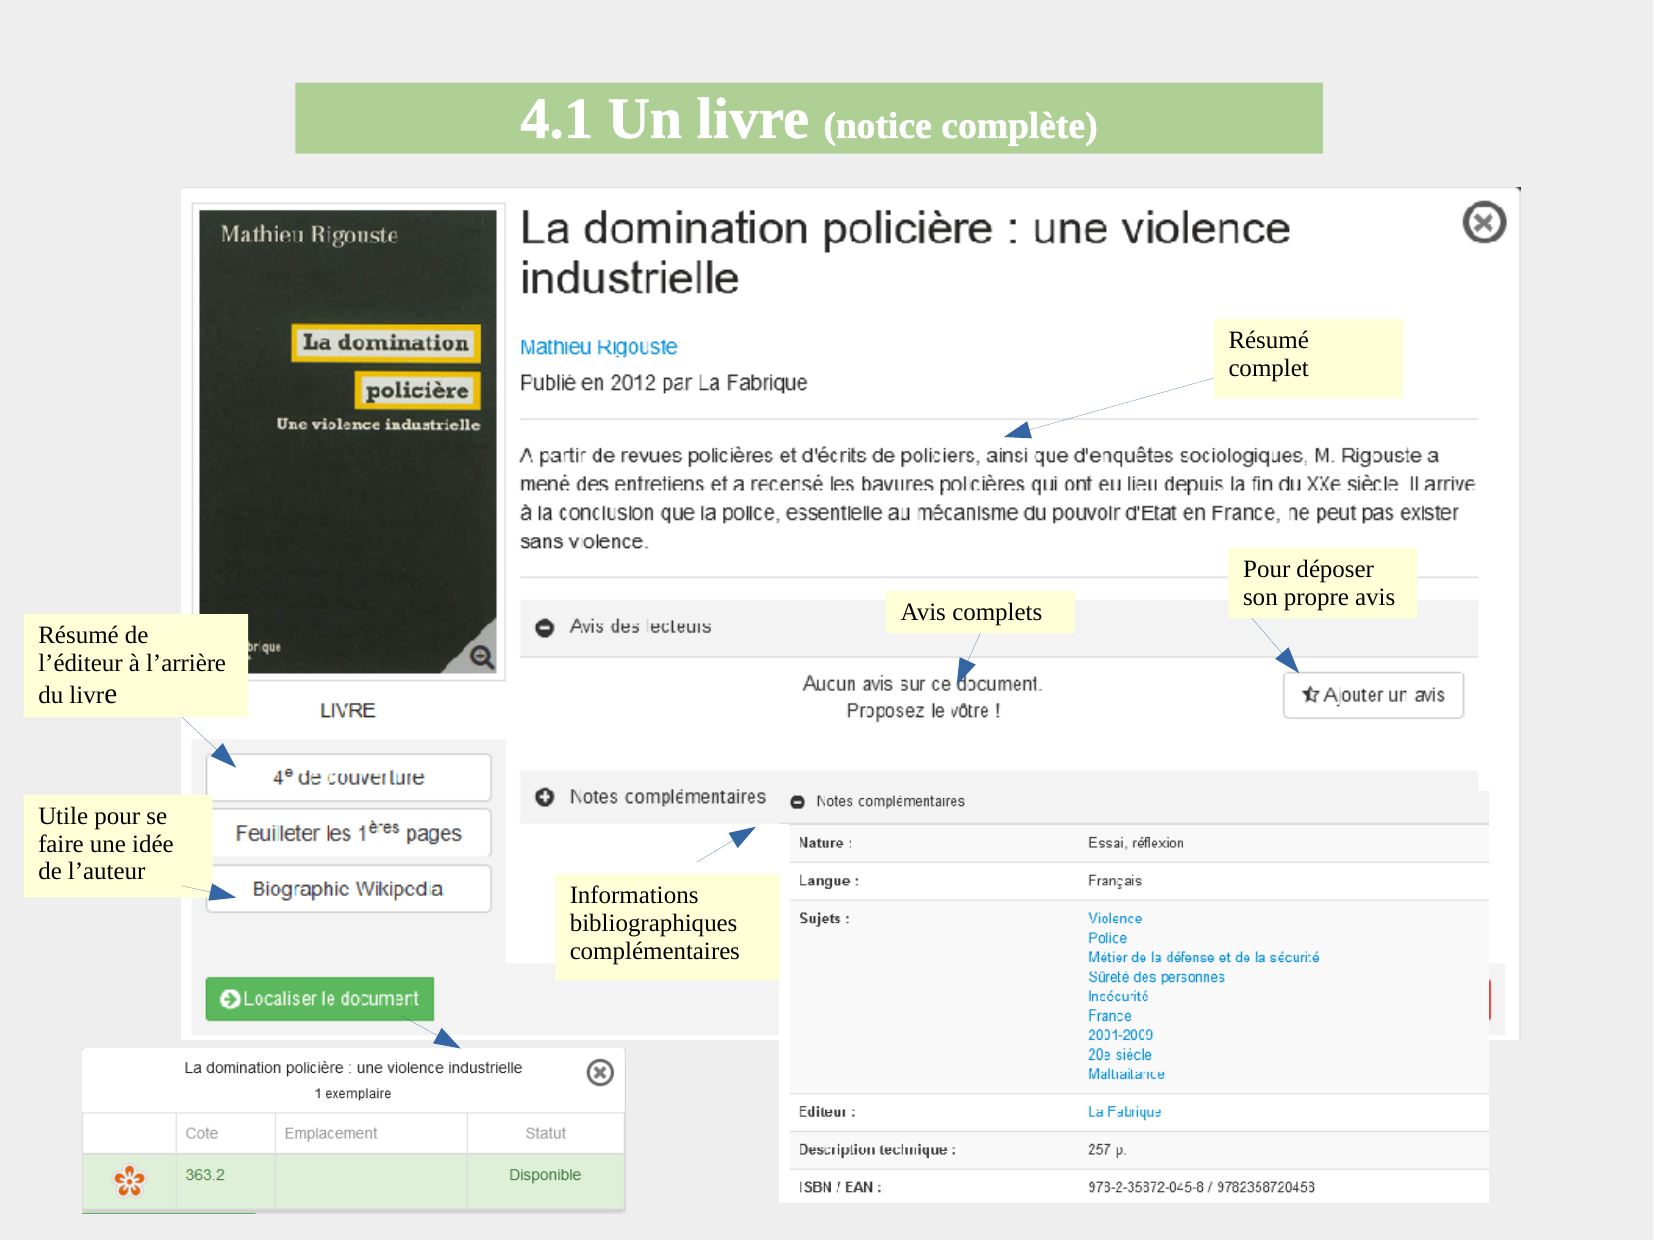

# 4.1 Un livre (notice complète)
Résumé complet
Pour déposer son propre avis
Avis complets
Résumé de l’éditeur à l’arrière du livre
Utile pour se faire une idée de l’auteur
Informations bibliographiques complémentaires